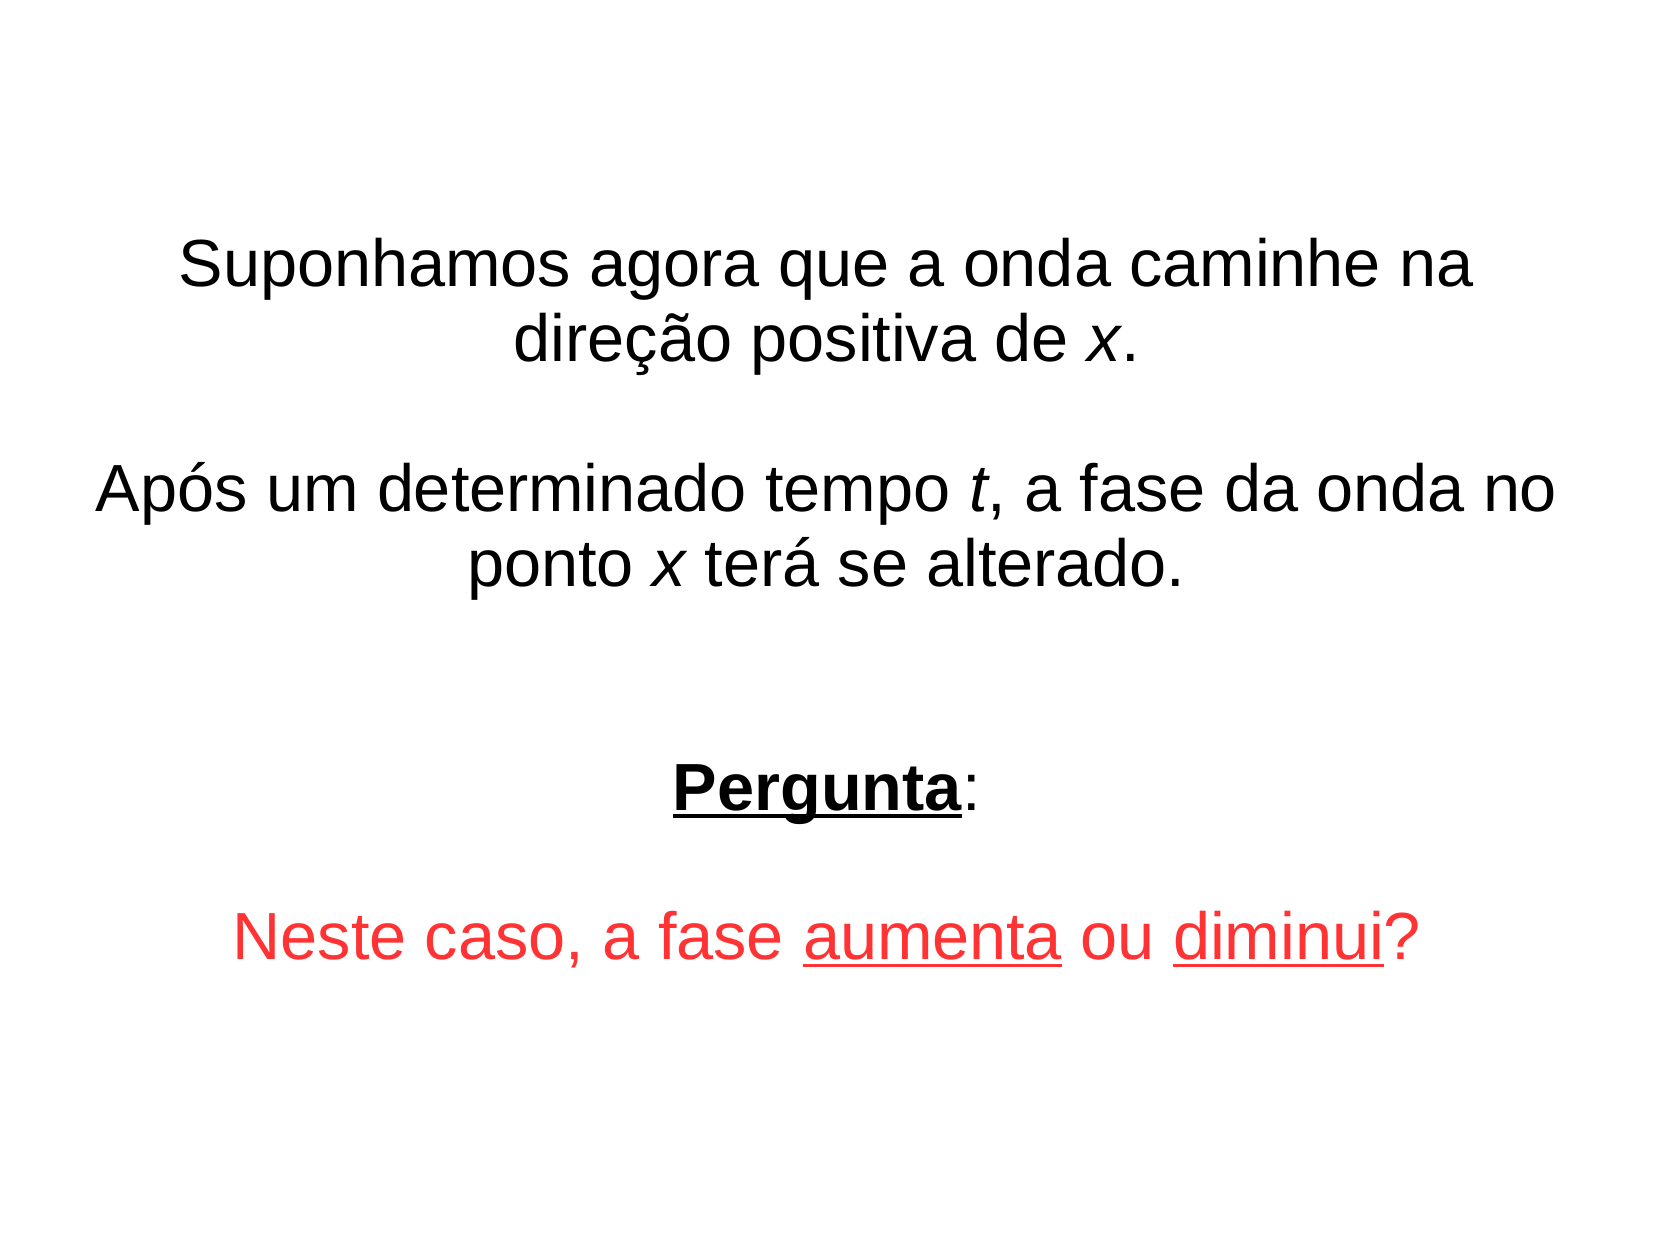

# Suponhamos agora que a onda caminhe na direção positiva de x.
Após um determinado tempo t, a fase da onda no ponto x terá se alterado.
Pergunta:
Neste caso, a fase aumenta ou diminui?